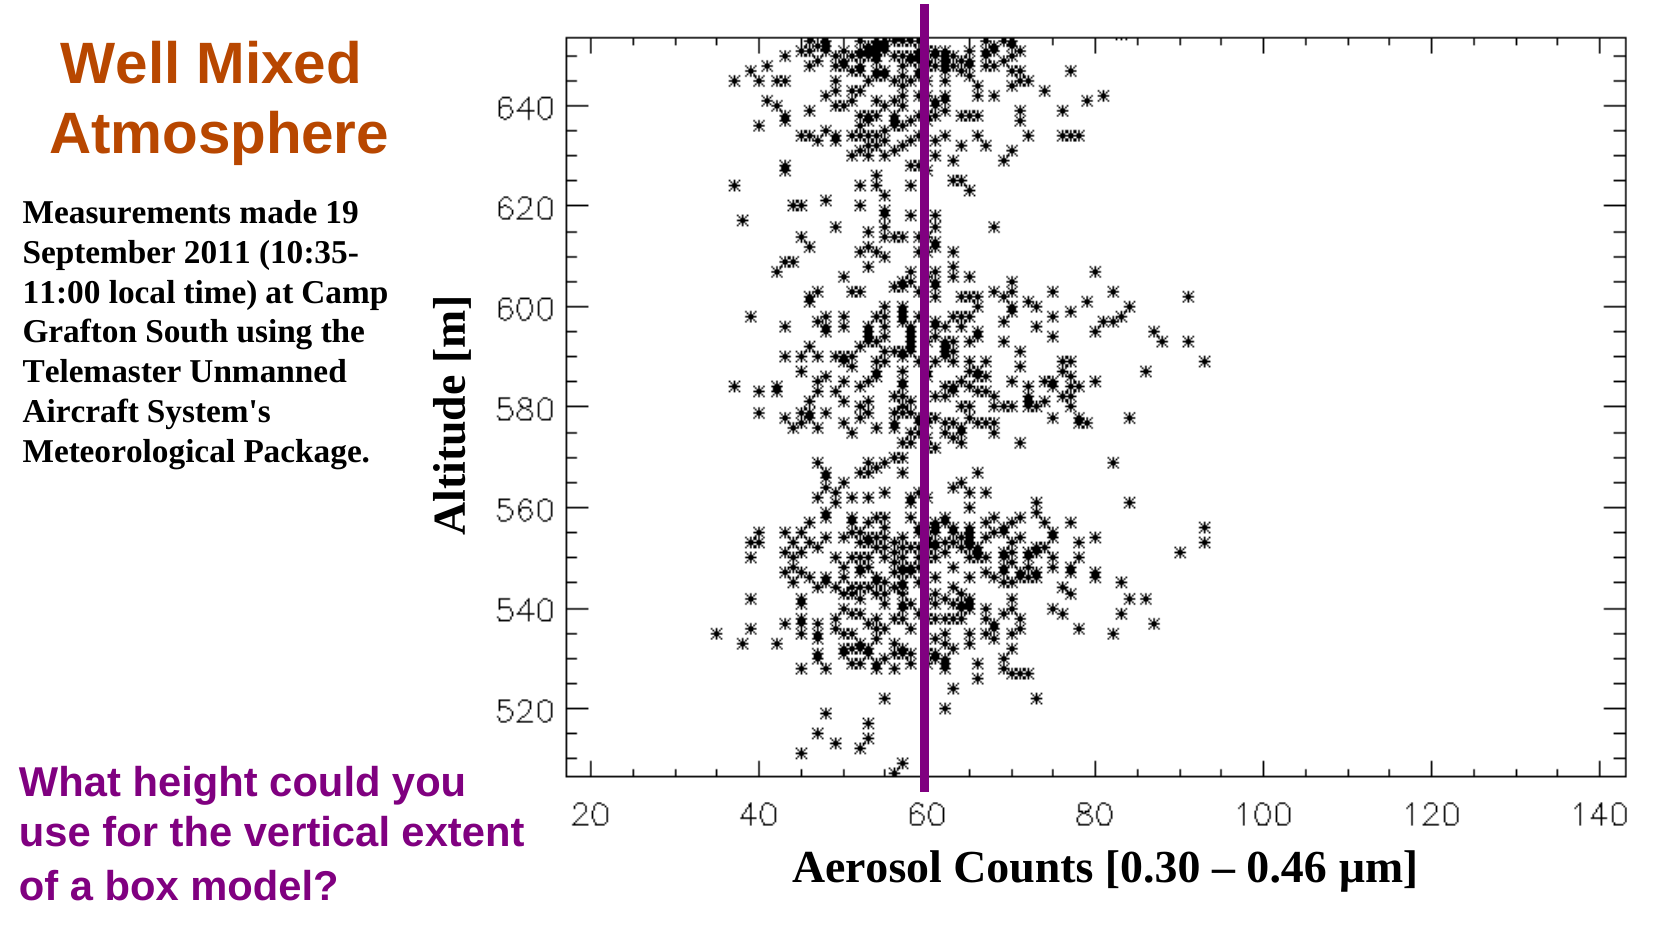

Well Mixed
 Atmosphere
Measurements made 19 September 2011 (10:35-11:00 local time) at Camp Grafton South using the Telemaster Unmanned Aircraft System's Meteorological Package.
Altitude [m]
What height could you use for the vertical extent of a box model?
Aerosol Counts [0.30 – 0.46 µm]